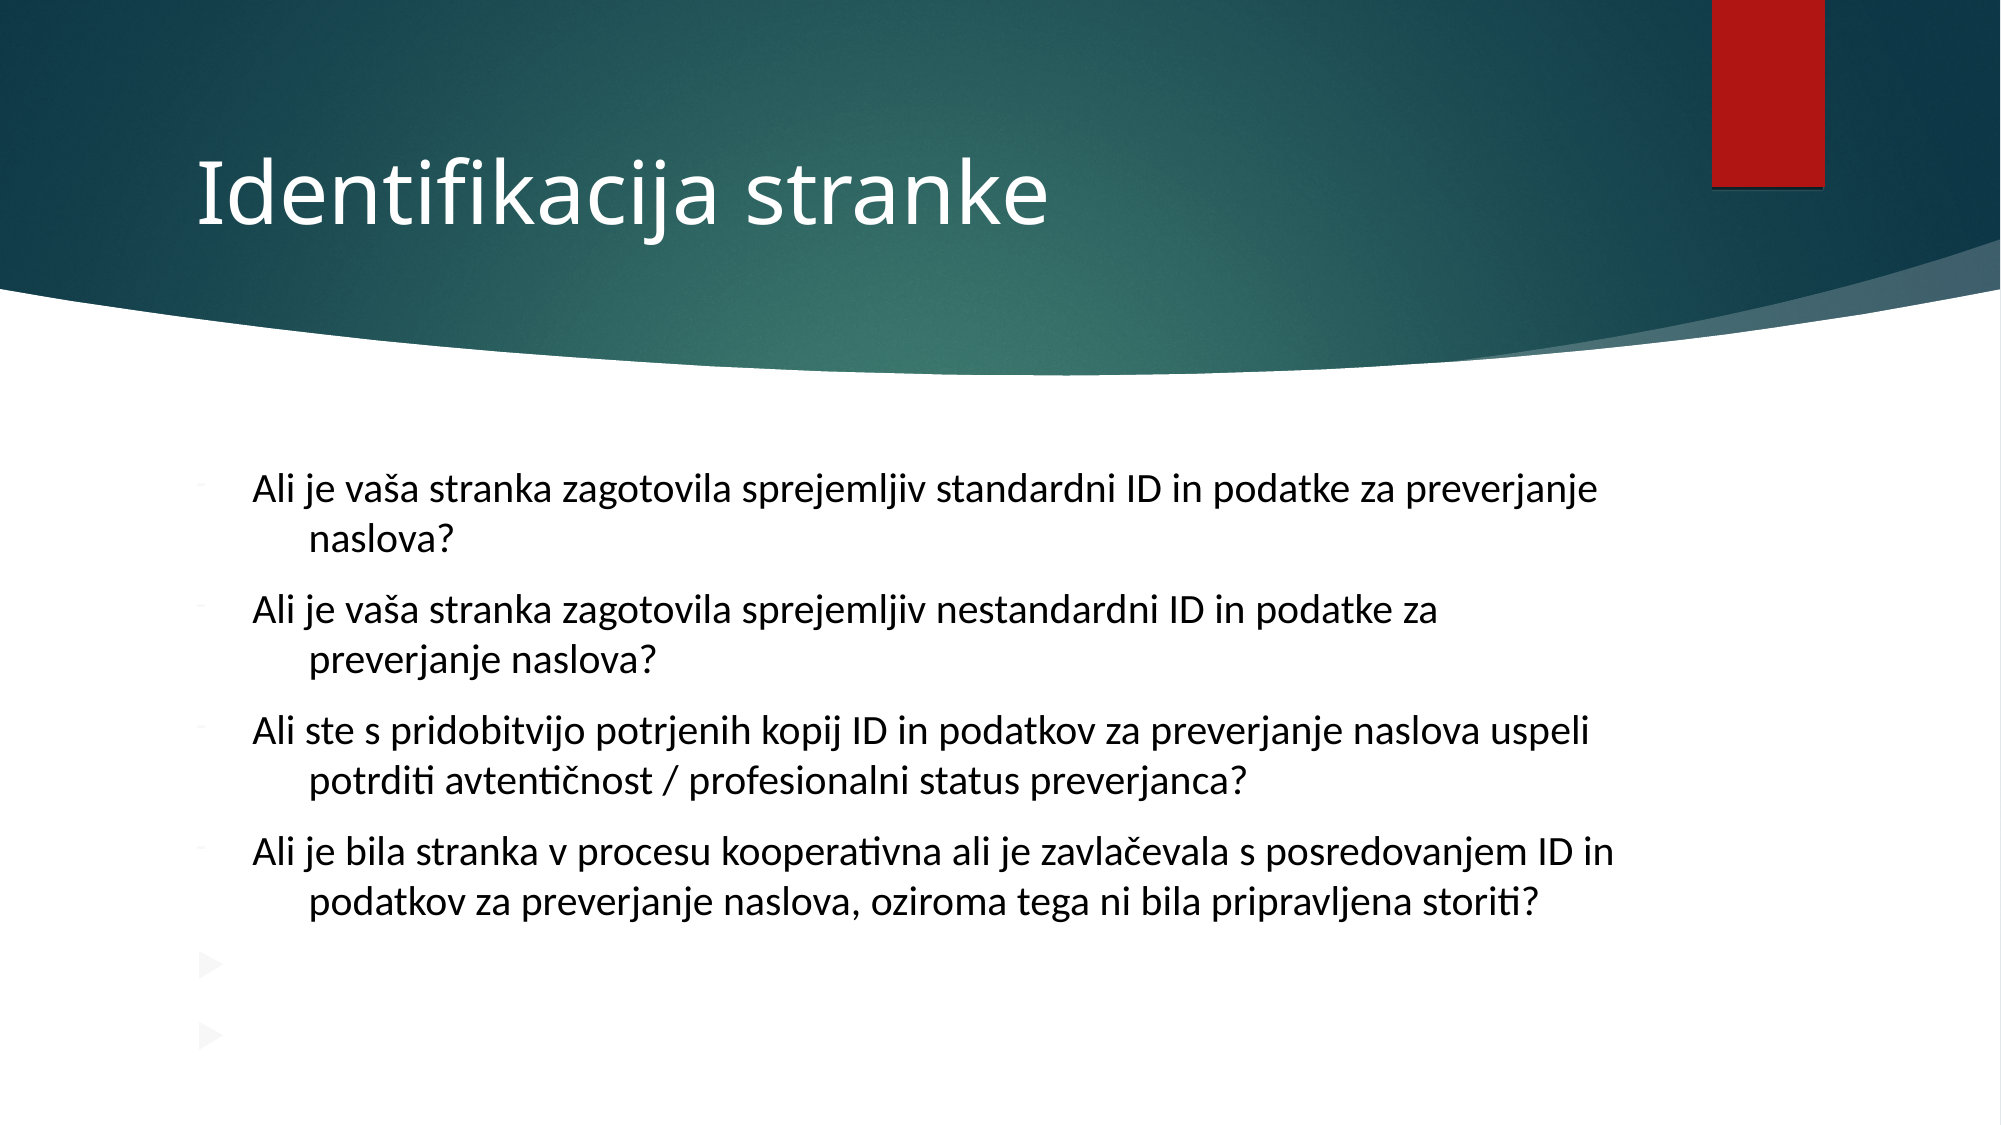

# Identifikacija stranke
Ali je vaša stranka zagotovila sprejemljiv standardni ID in podatke za preverjanje naslova?
Ali je vaša stranka zagotovila sprejemljiv nestandardni ID in podatke za preverjanje naslova?
Ali ste s pridobitvijo potrjenih kopij ID in podatkov za preverjanje naslova uspeli potrditi avtentičnost / profesionalni status preverjanca?
Ali je bila stranka v procesu kooperativna ali je zavlačevala s posredovanjem ID in podatkov za preverjanje naslova, oziroma tega ni bila pripravljena storiti?